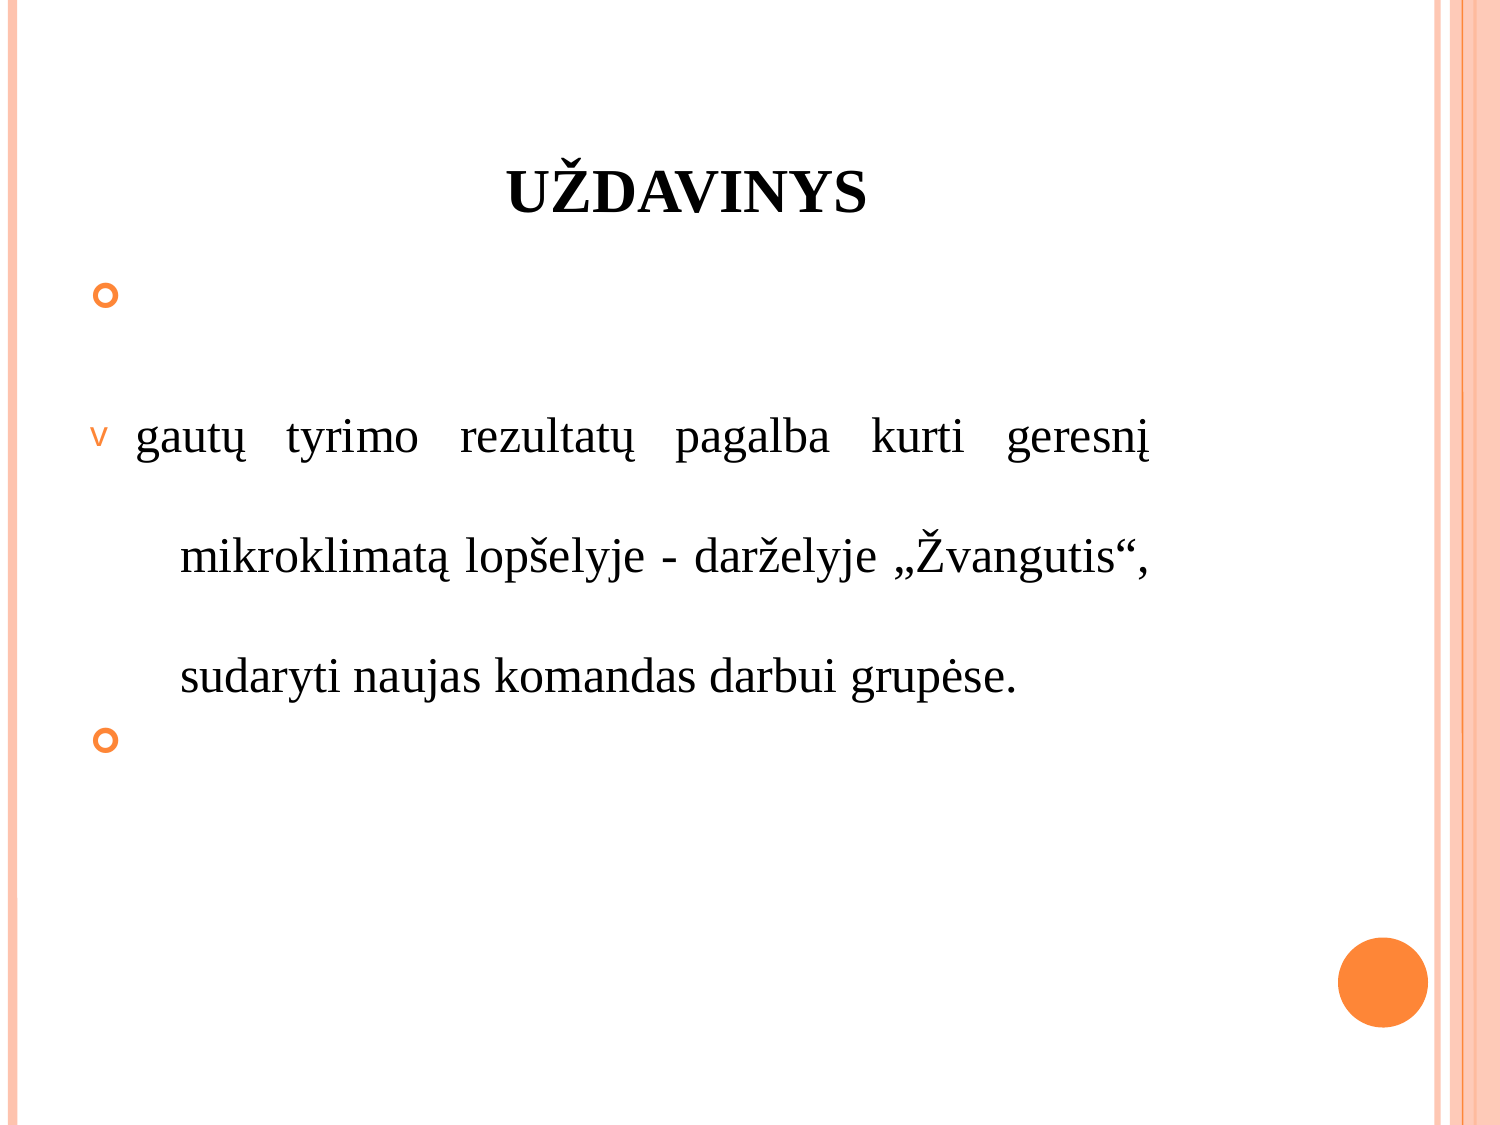

# UŽDAVINYS
gautų tyrimo rezultatų pagalba kurti geresnį mikroklimatą lopšelyje - darželyje „Žvangutis“, sudaryti naujas komandas darbui grupėse.